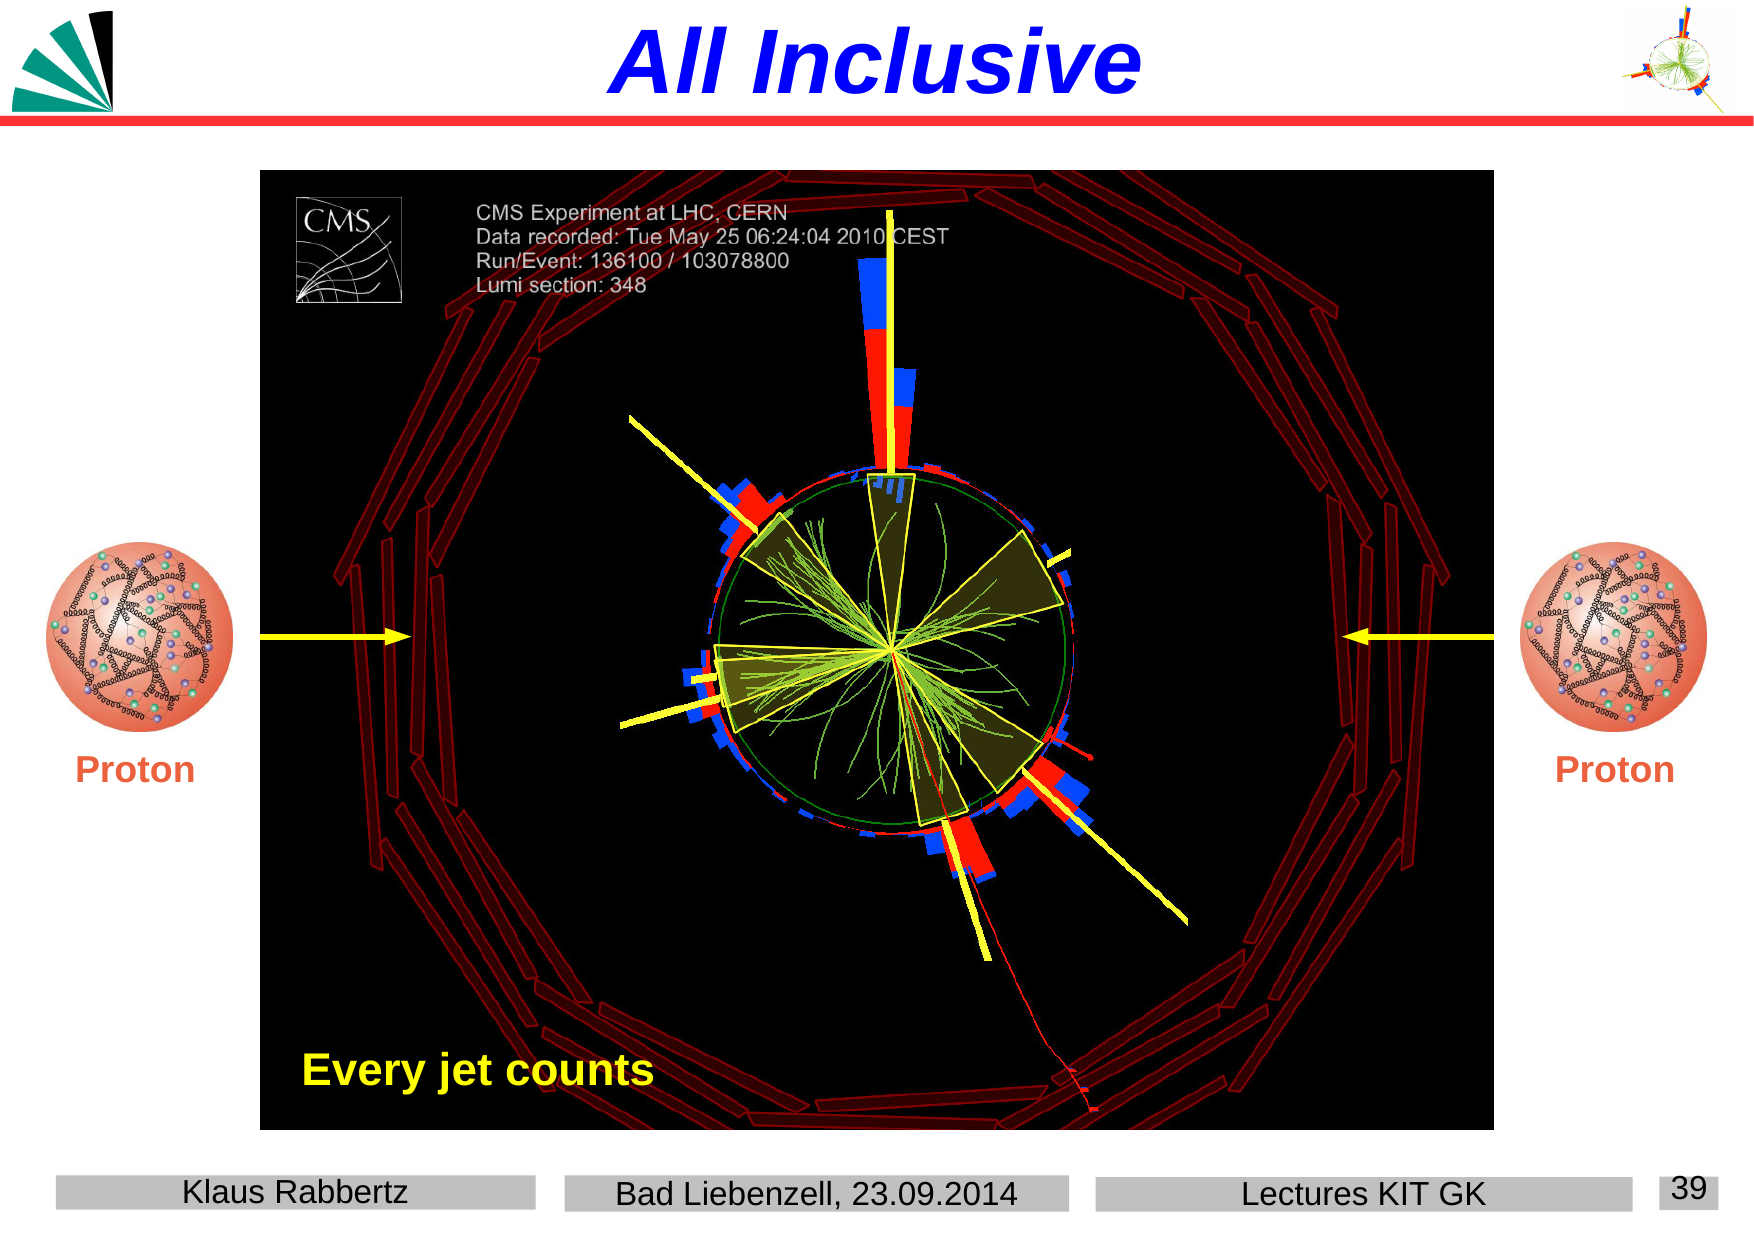

# All Inclusive
Proton
Proton
Every jet counts